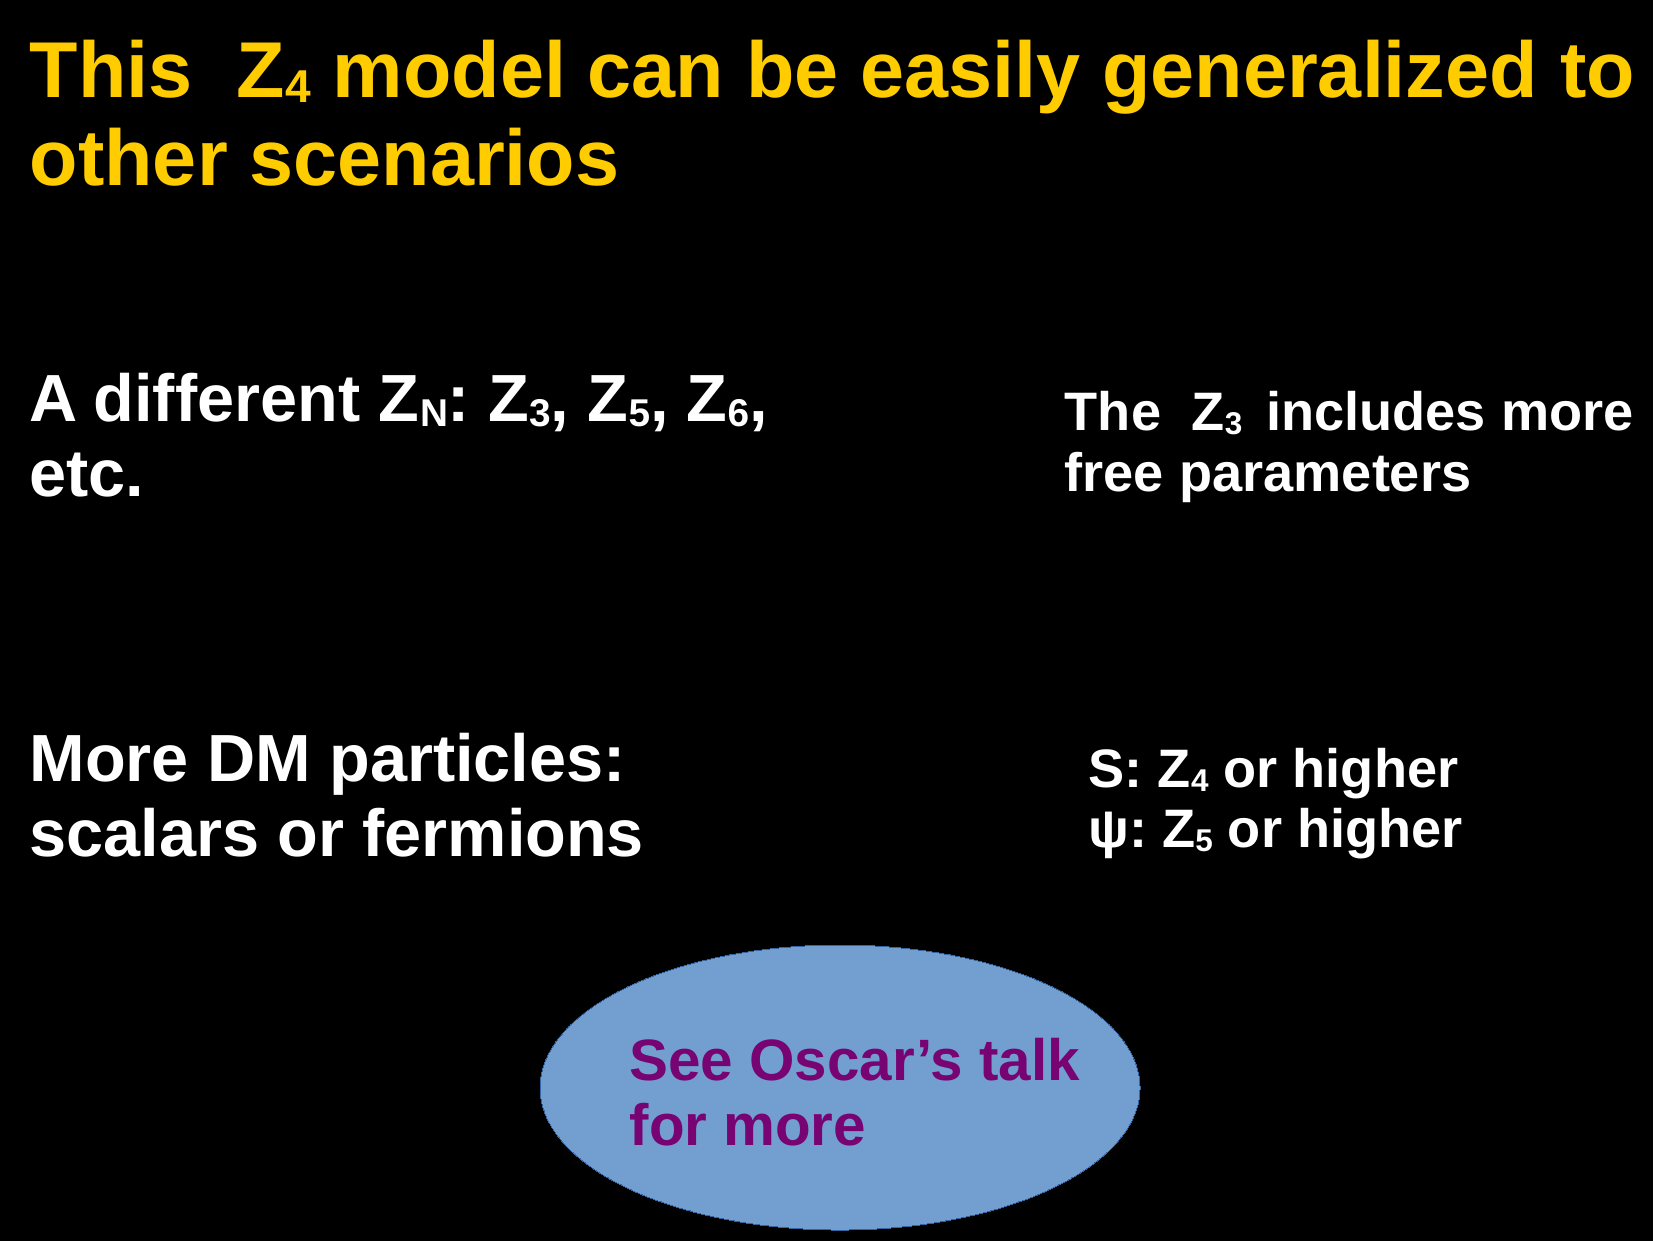

This Z4 model can be easily generalized to other scenarios
A different ZN: Z3, Z5, Z6, etc.
The Z3 includes more free parameters
More DM particles: scalars or fermions
S: Z4 or higher
ψ: Z5 or higher
See Oscar’s talk
for more